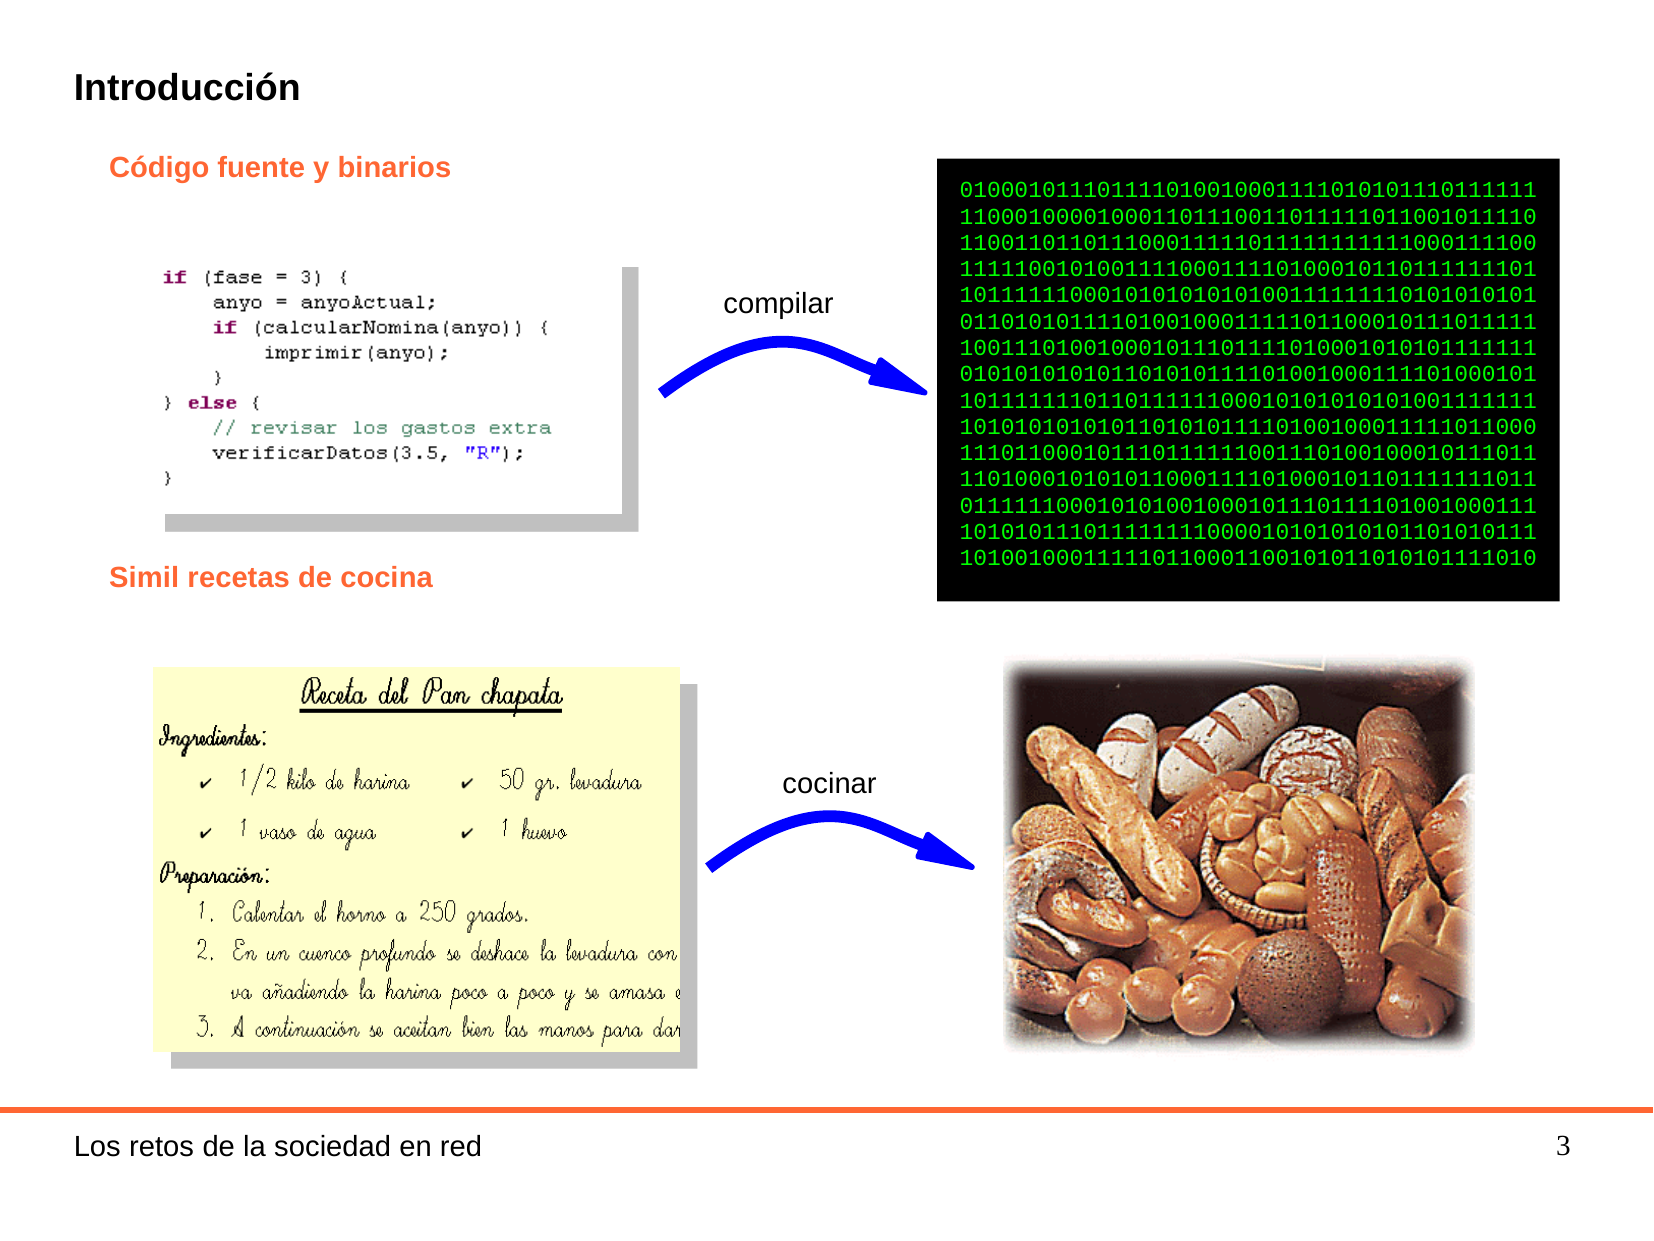

Introducción
Código fuente y binarios
Simil recetas de cocina
010001011101111010010001111010101110111111110001000010001101110011011111011001011110110011011011100011111011111111111000111100111110010100111100011110100010110111111101101111110001010101010100111111110101010101011010101111010010001111101100010111011111100111010010001011101111010001010101111111010101010101101010111101001000111101000101101111111011011111100010101010101001111111101010101010110101011110100100011111011000111011000101110111111001110100100010111011110100010101011000111101000101101111111011011111100010101001000101110111101001000111101010111011111111000010101010101101010111101001000111110110001100101011010101111010
compilar
cocinar
Los retos de la sociedad en red
3